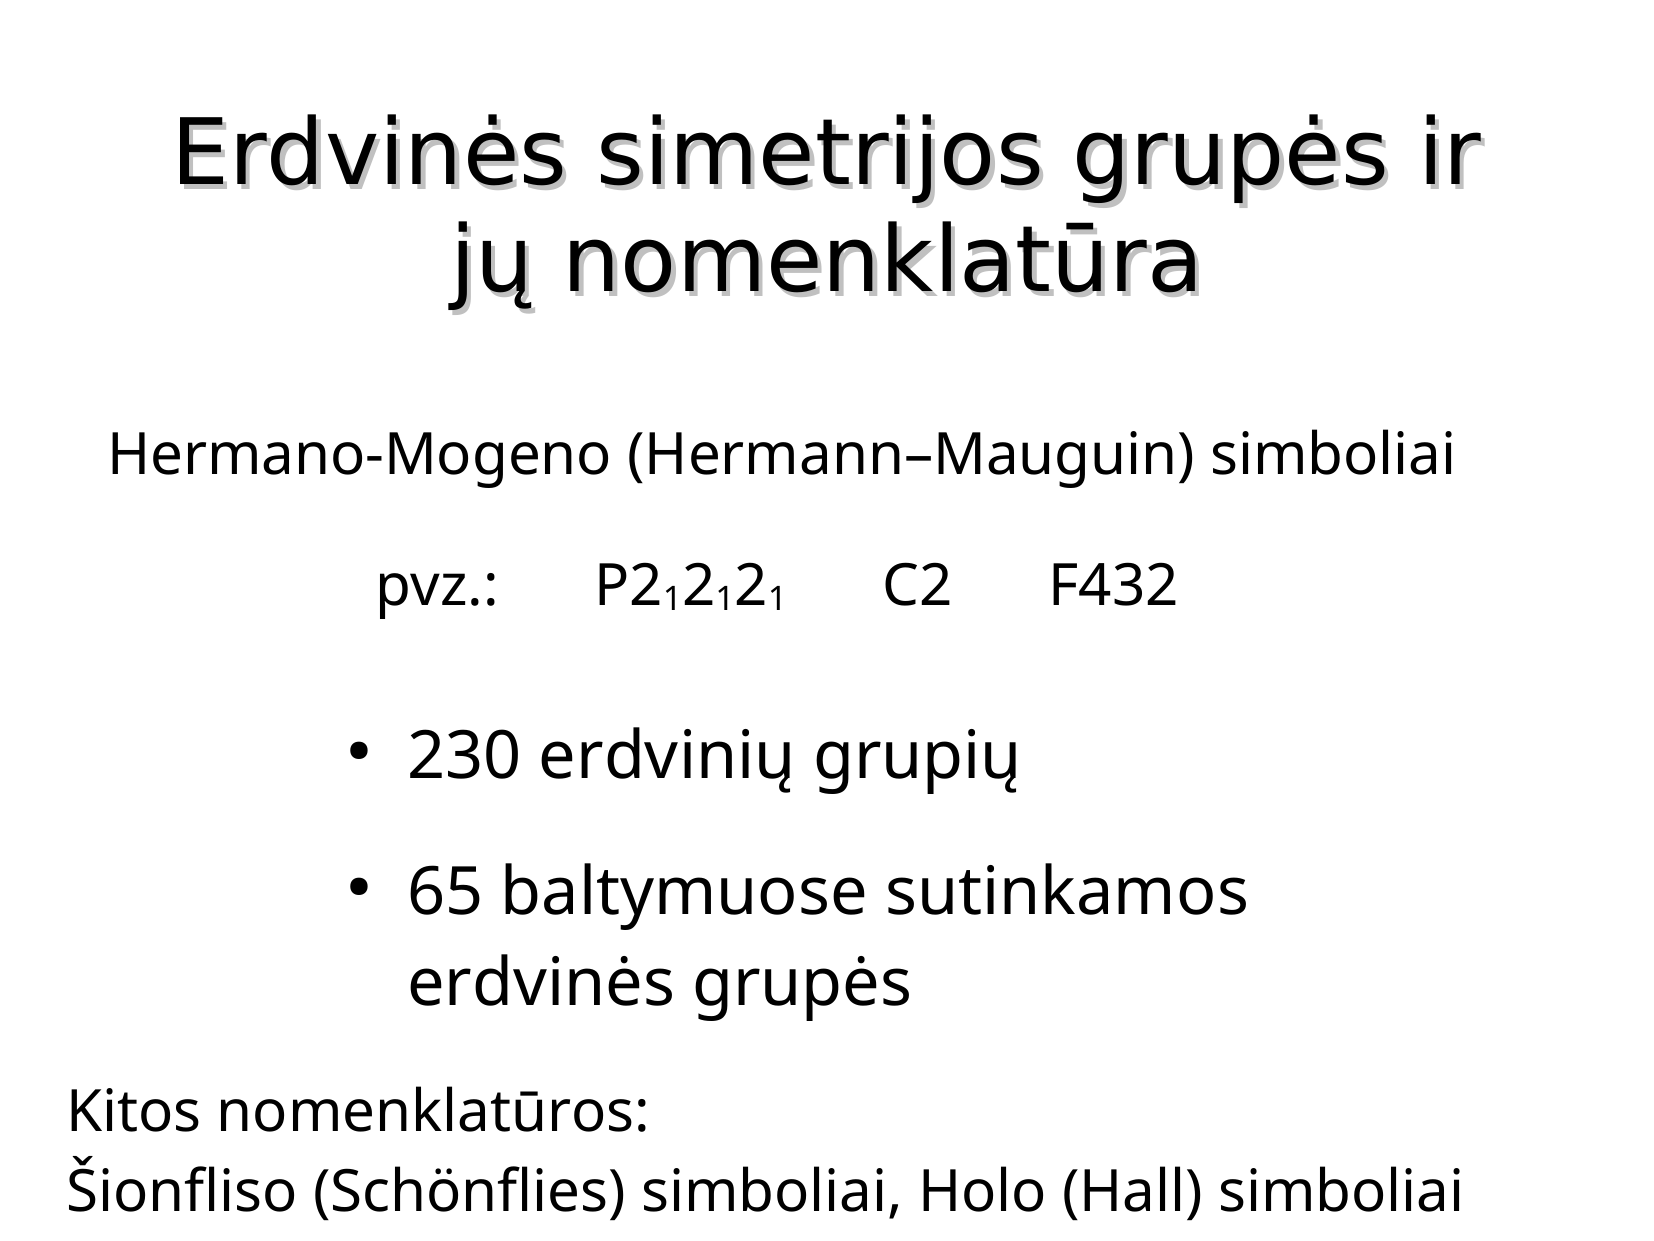

# Erdvinės simetrijos grupės ir jų nomenklatūra
Hermano-Mogeno (Hermann–Mauguin) simboliai
pvz.: P212121 C2 F432
230 erdvinių grupių
65 baltymuose sutinkamos erdvinės grupės
Kitos nomenklatūros:
Šionfliso (Schönflies) simboliai, Holo (Hall) simboliai